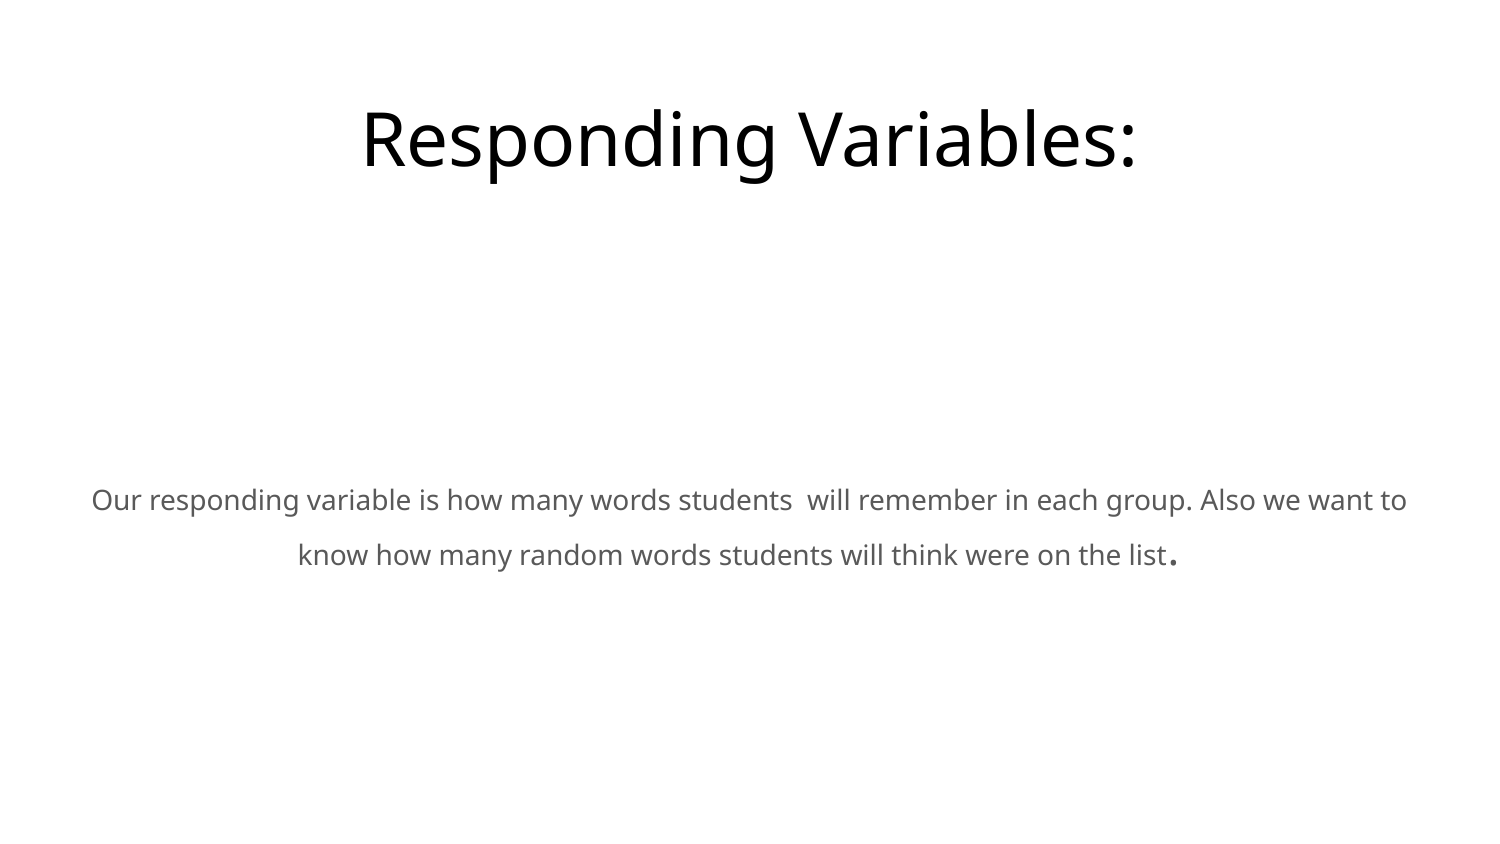

# Responding Variables:
Our responding variable is how many words students will remember in each group. Also we want to know how many random words students will think were on the list.